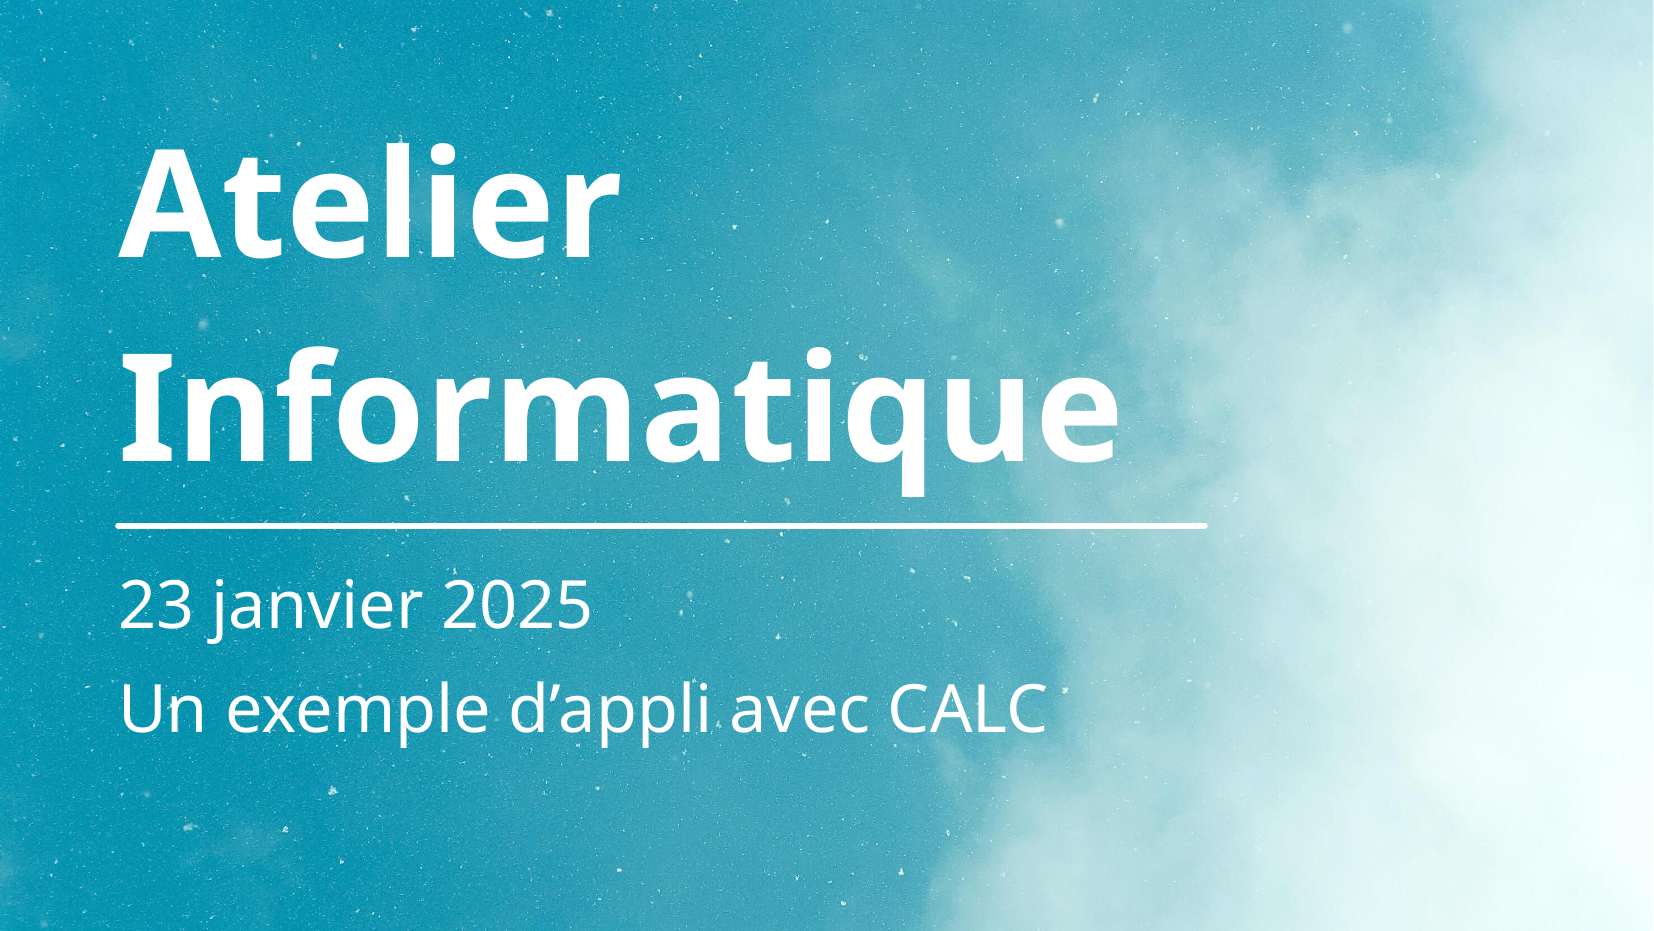

# Atelier Informatique
23 janvier 2025
Un exemple d’appli avec CALC